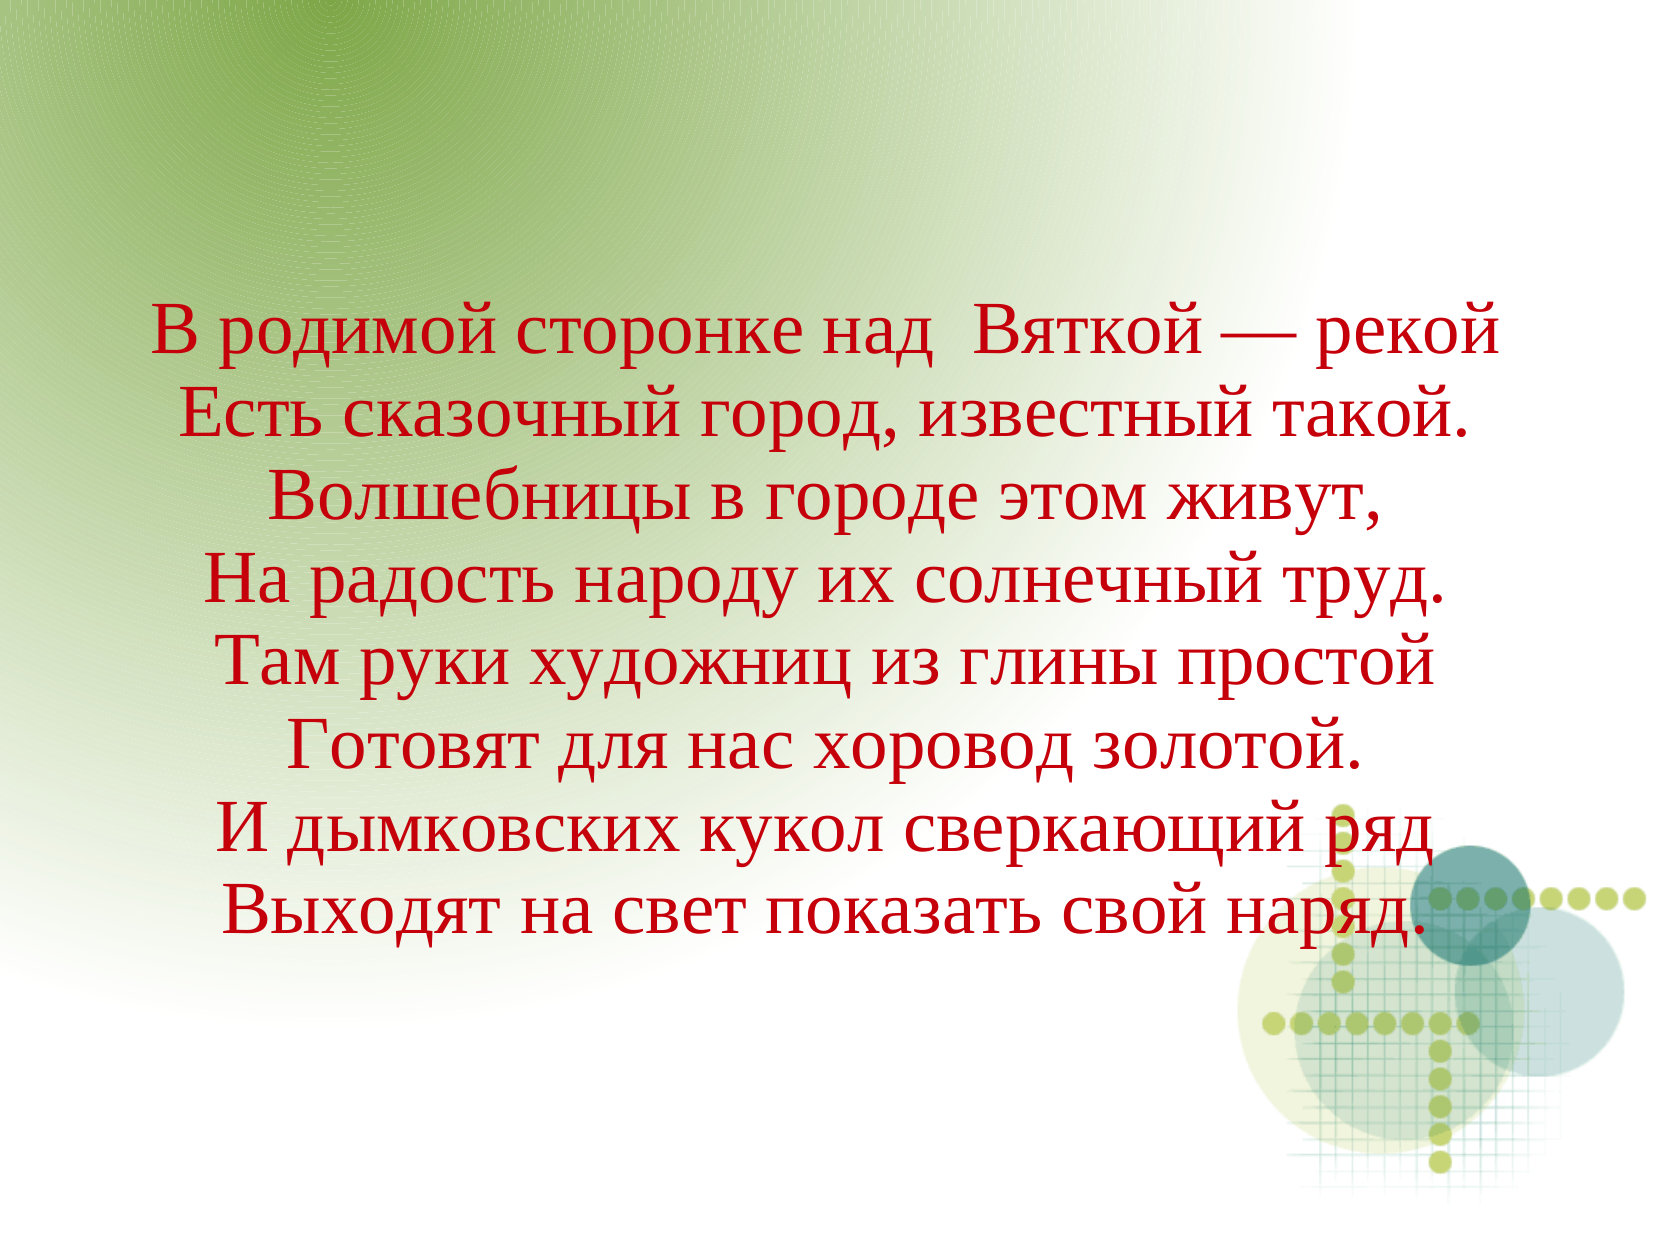

# В родимой сторонке над Вяткой — рекой
Есть сказочный город, известный такой.
Волшебницы в городе этом живут,
На радость народу их солнечный труд.
Там руки художниц из глины простой
Готовят для нас хоровод золотой.
И дымковских кукол сверкающий ряд
Выходят на свет показать свой наряд.